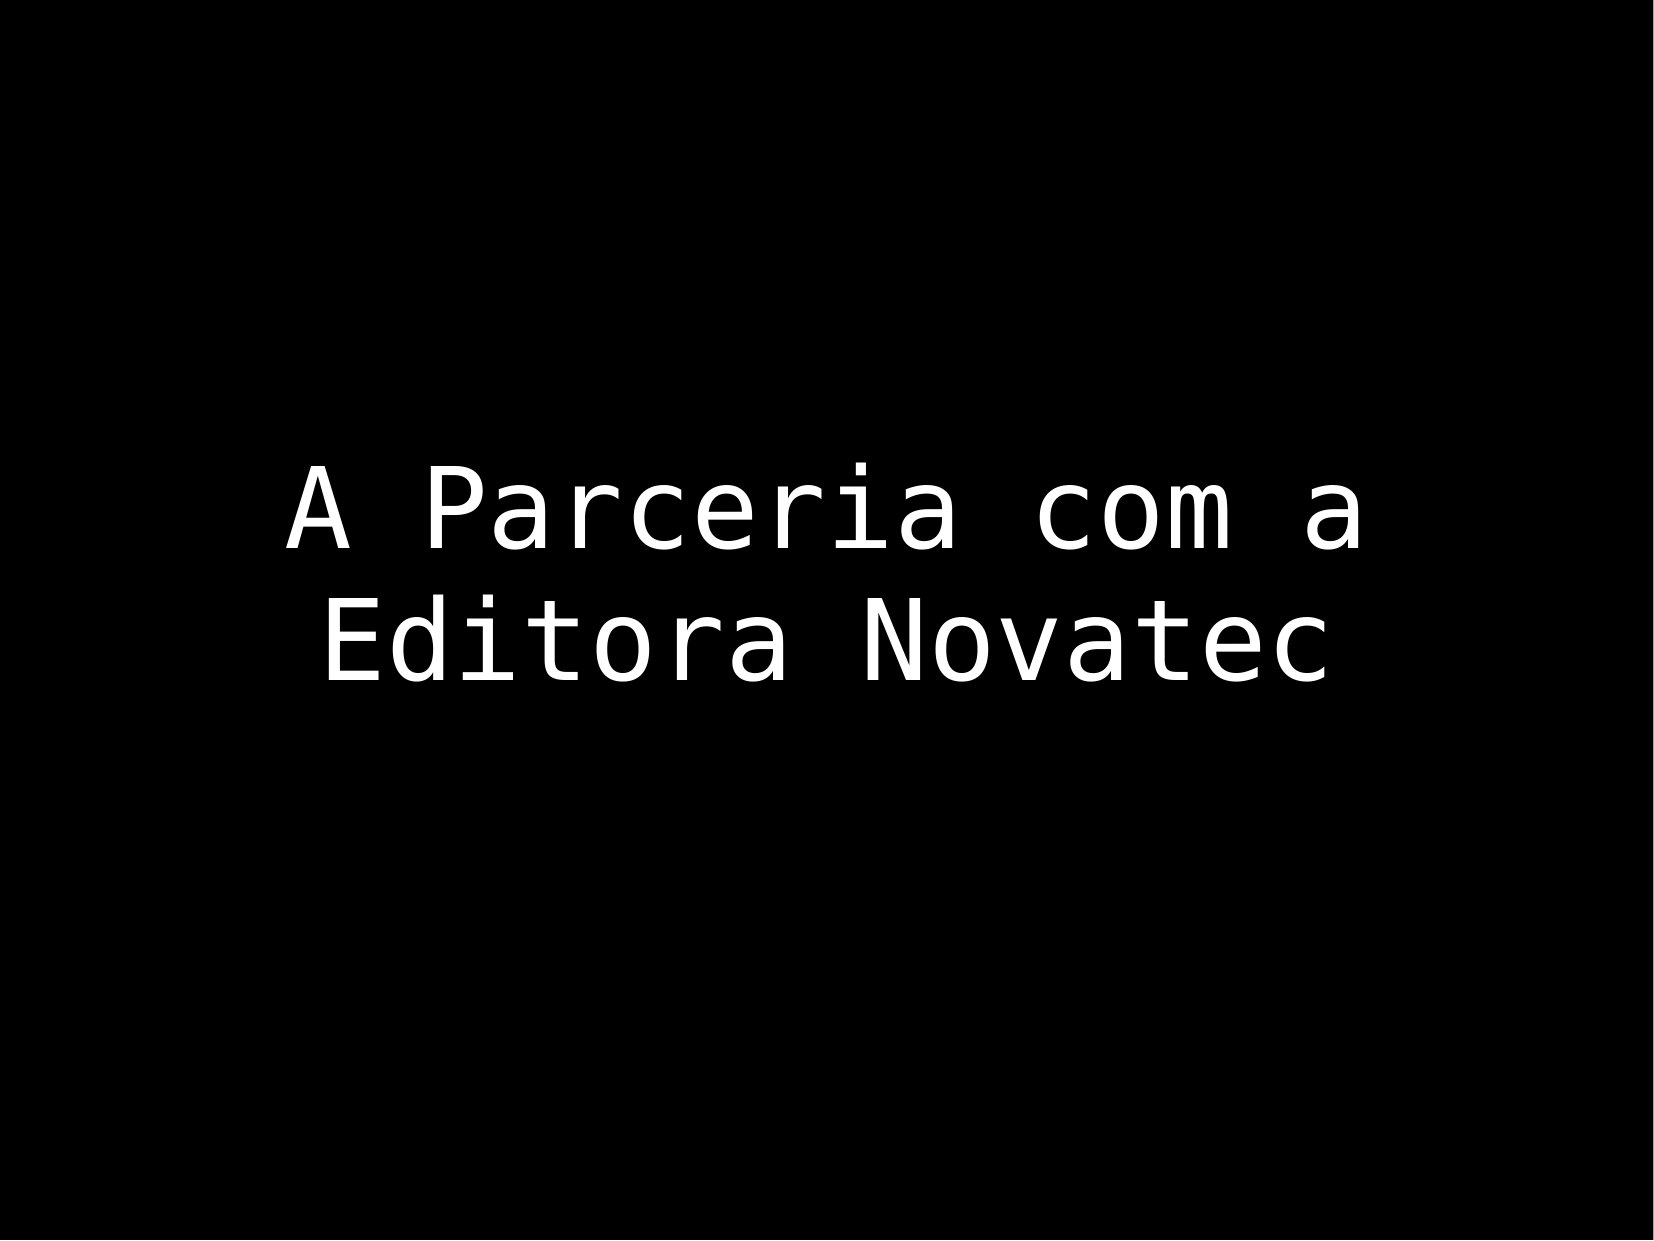

# A Parceria com a Editora Novatec